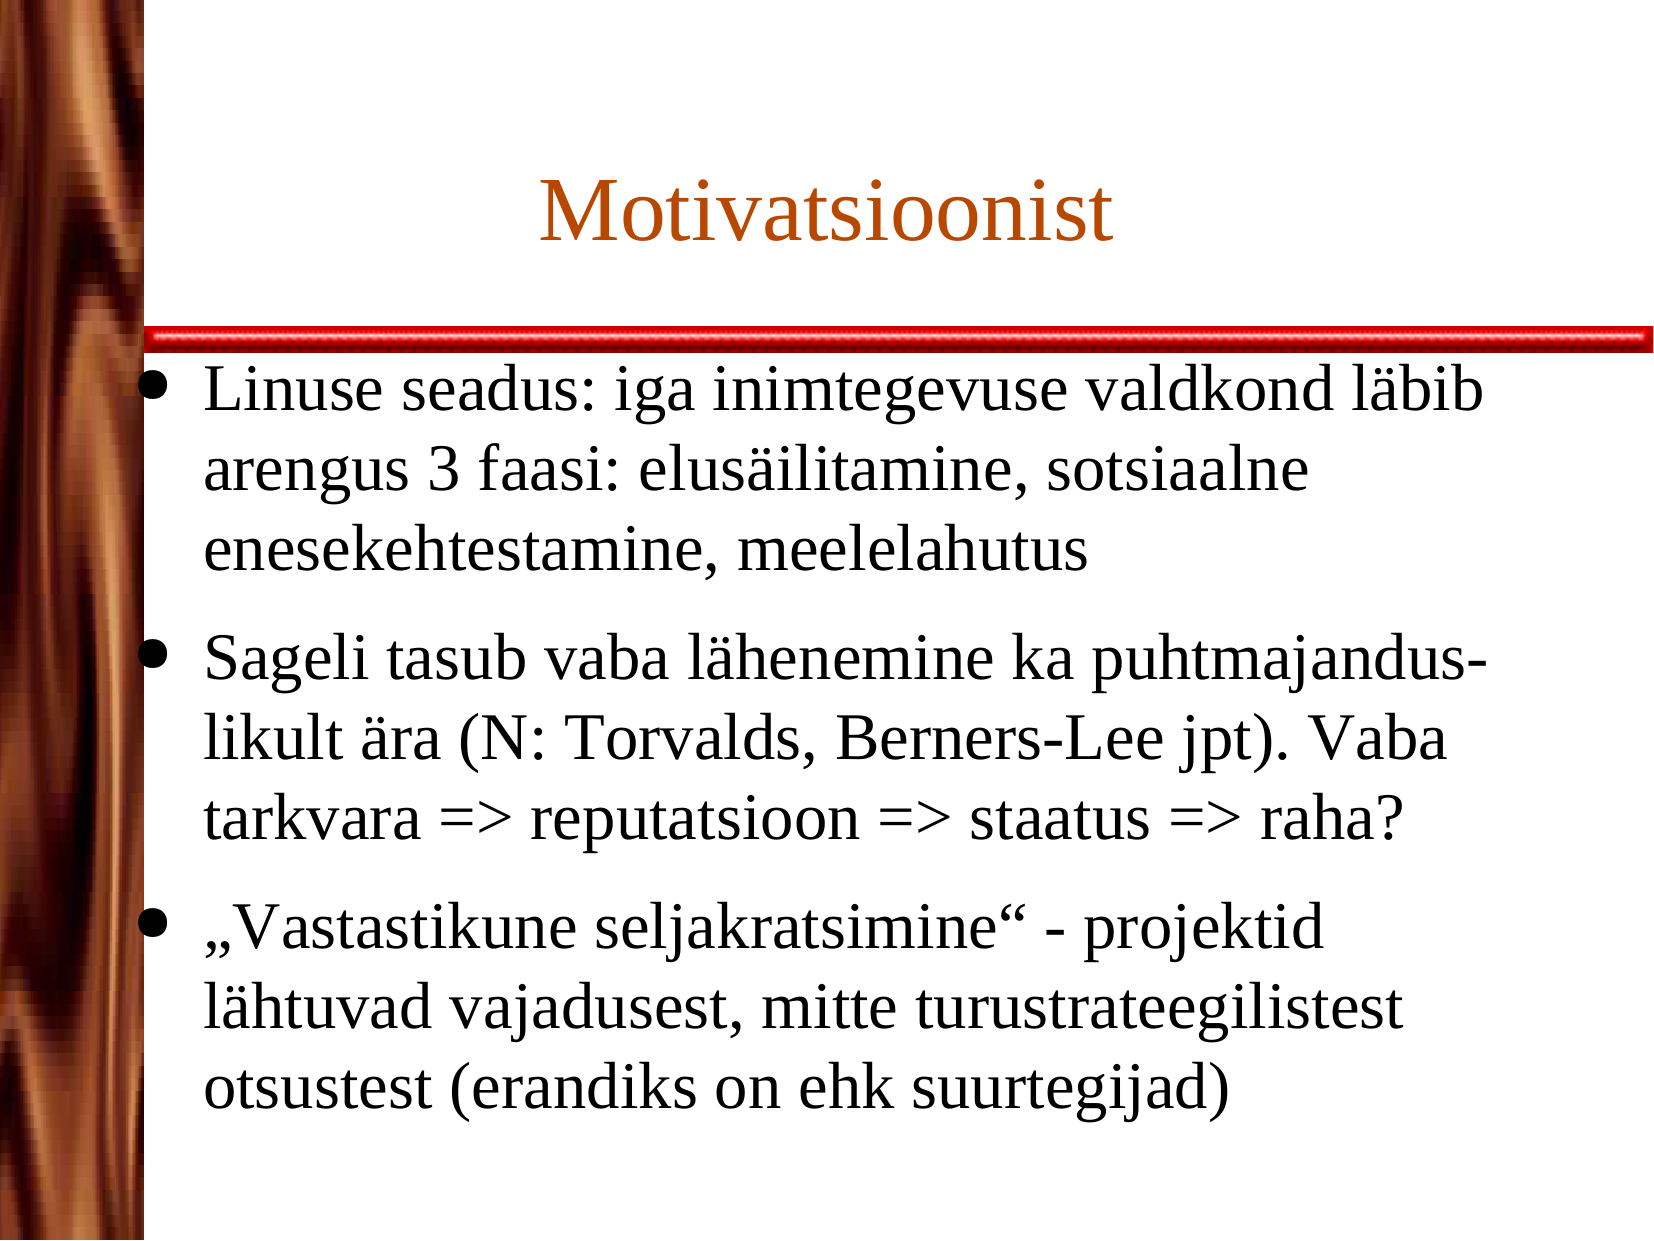

# Motivatsioonist
Linuse seadus: iga inimtegevuse valdkond läbib arengus 3 faasi: elusäilitamine, sotsiaalne enesekehtestamine, meelelahutus
Sageli tasub vaba lähenemine ka puhtmajandus- likult ära (N: Torvalds, Berners-Lee jpt). Vaba tarkvara => reputatsioon => staatus => raha?
„Vastastikune seljakratsimine“ - projektid lähtuvad vajadusest, mitte turustrateegilistest otsustest (erandiks on ehk suurtegijad)